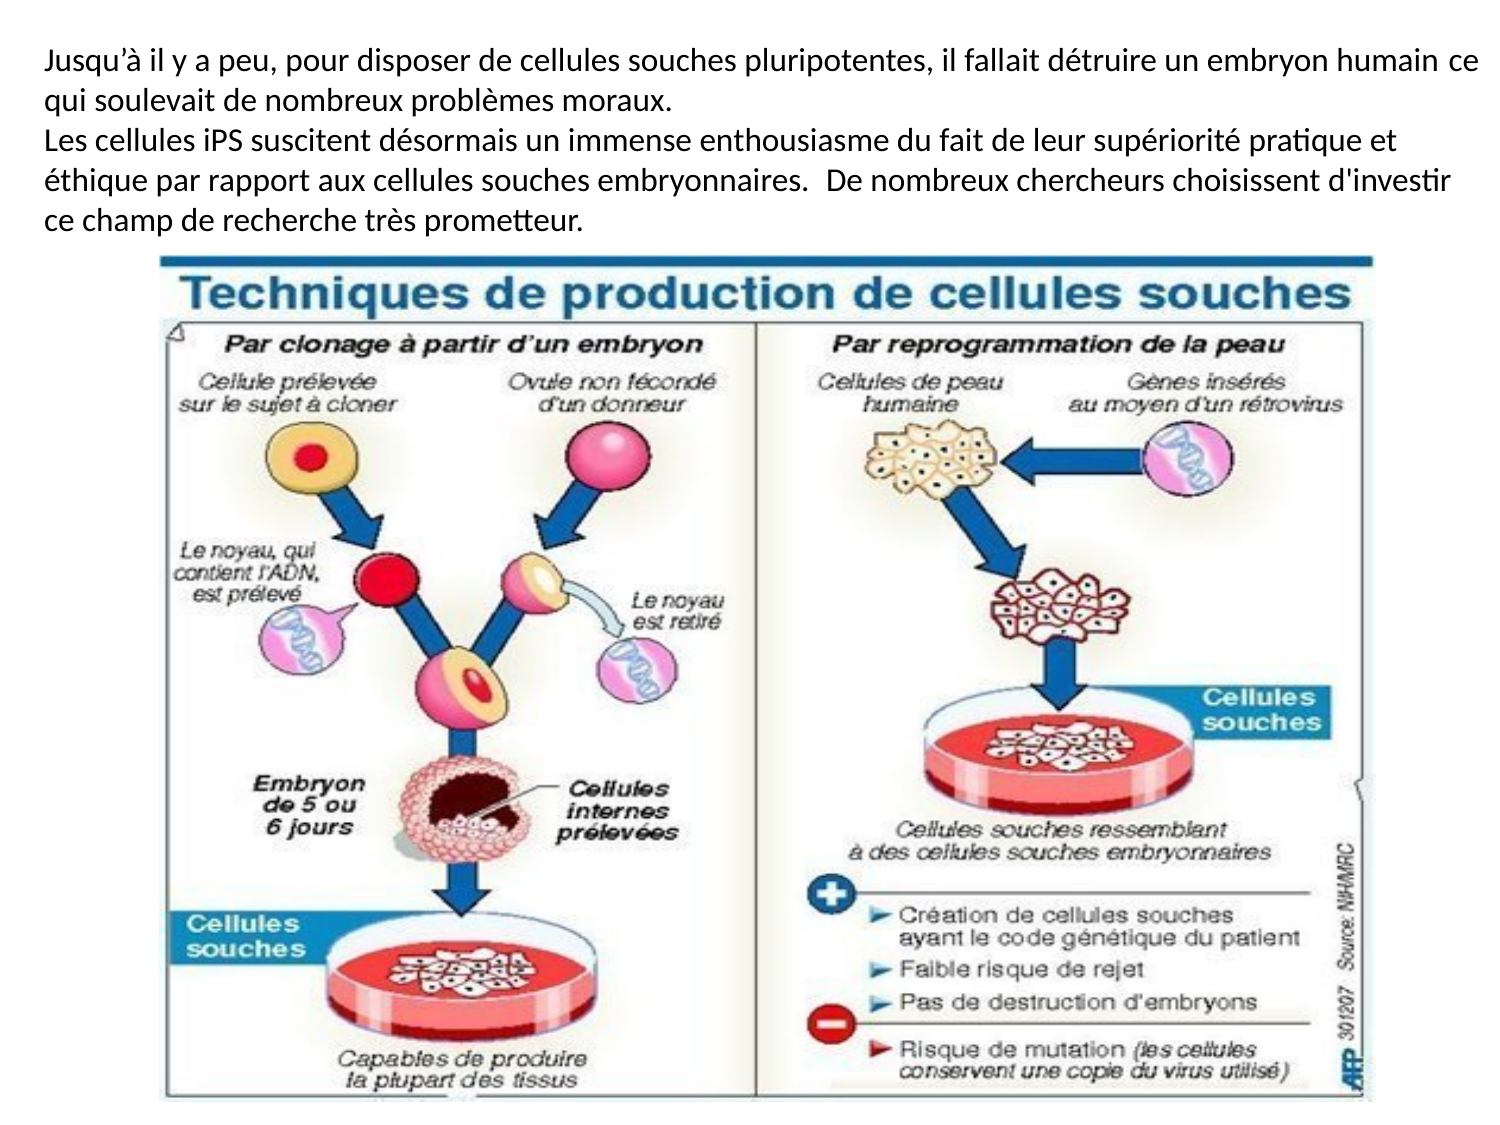

Jusqu’à il y a peu, pour disposer de cellules souches pluripotentes, il fallait détruire un embryon humain ce qui soulevait de nombreux problèmes moraux.
Les cellules iPS suscitent désormais un immense enthousiasme du fait de leur supériorité pratique et éthique par rapport aux cellules souches embryonnaires. De nombreux chercheurs choisissent d'investir ce champ de recherche très prometteur.